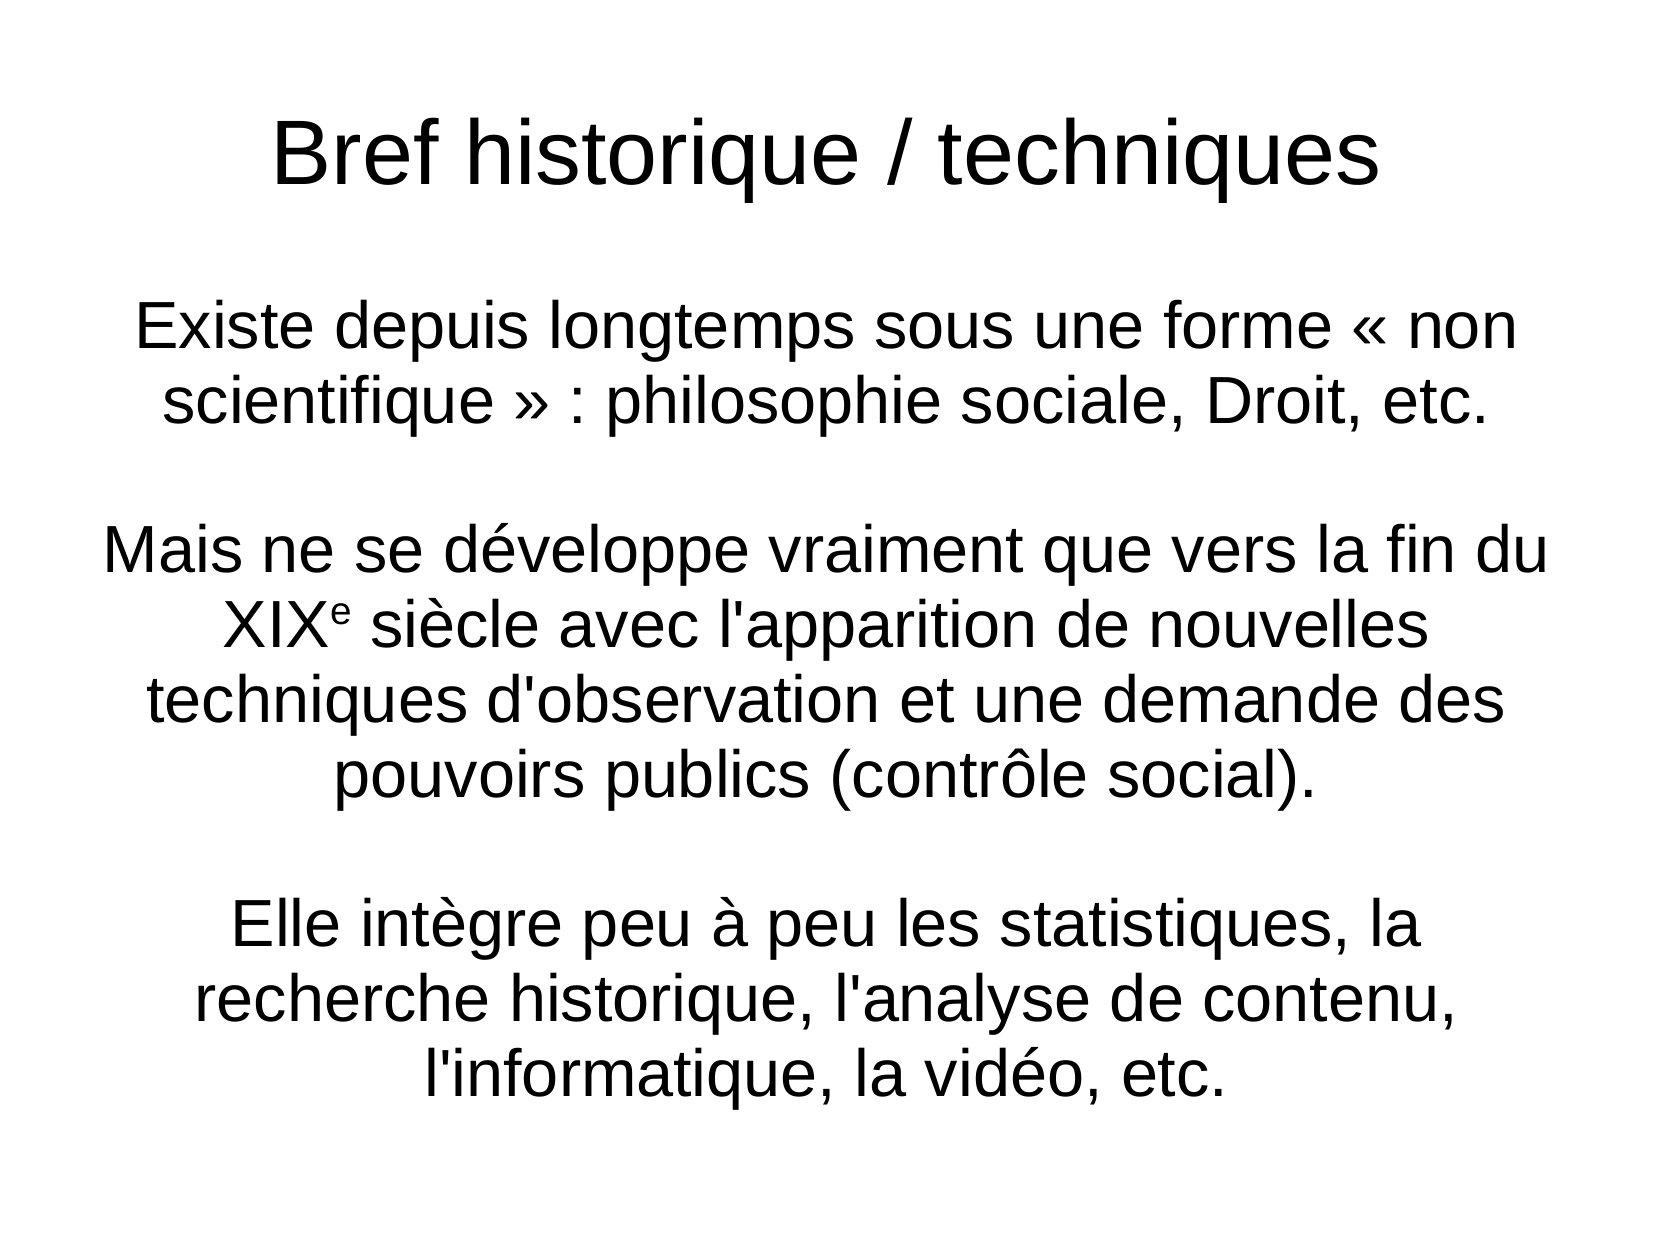

# Bref historique / techniques
Existe depuis longtemps sous une forme « non scientifique » : philosophie sociale, Droit, etc.
Mais ne se développe vraiment que vers la fin du XIXe siècle avec l'apparition de nouvelles techniques d'observation et une demande des pouvoirs publics (contrôle social).
Elle intègre peu à peu les statistiques, la recherche historique, l'analyse de contenu, l'informatique, la vidéo, etc.